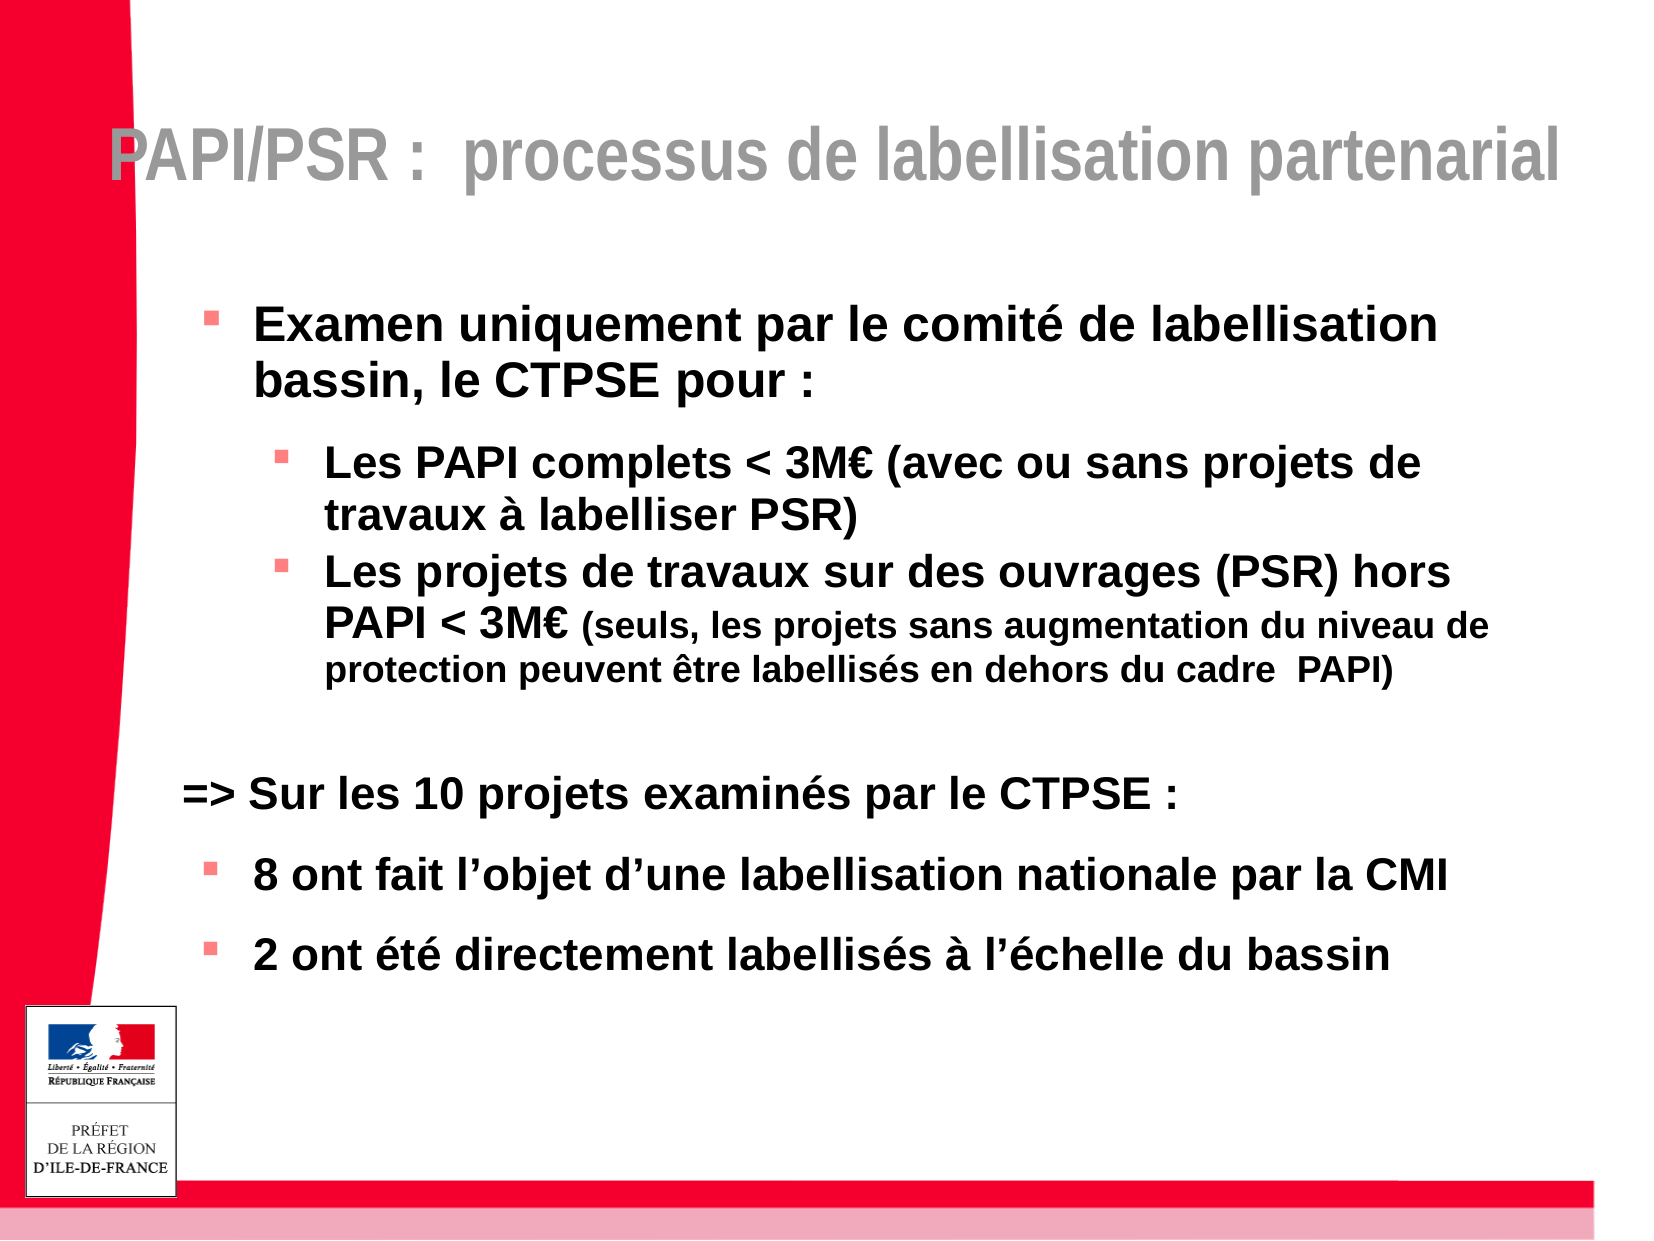

# PAPI/PSR : processus de labellisation partenarial
Examen uniquement par le comité de labellisation bassin, le CTPSE pour :
Les PAPI complets < 3M€ (avec ou sans projets de travaux à labelliser PSR)
Les projets de travaux sur des ouvrages (PSR) hors PAPI < 3M€ (seuls, les projets sans augmentation du niveau de protection peuvent être labellisés en dehors du cadre PAPI)
=> Sur les 10 projets examinés par le CTPSE :
8 ont fait l’objet d’une labellisation nationale par la CMI
2 ont été directement labellisés à l’échelle du bassin